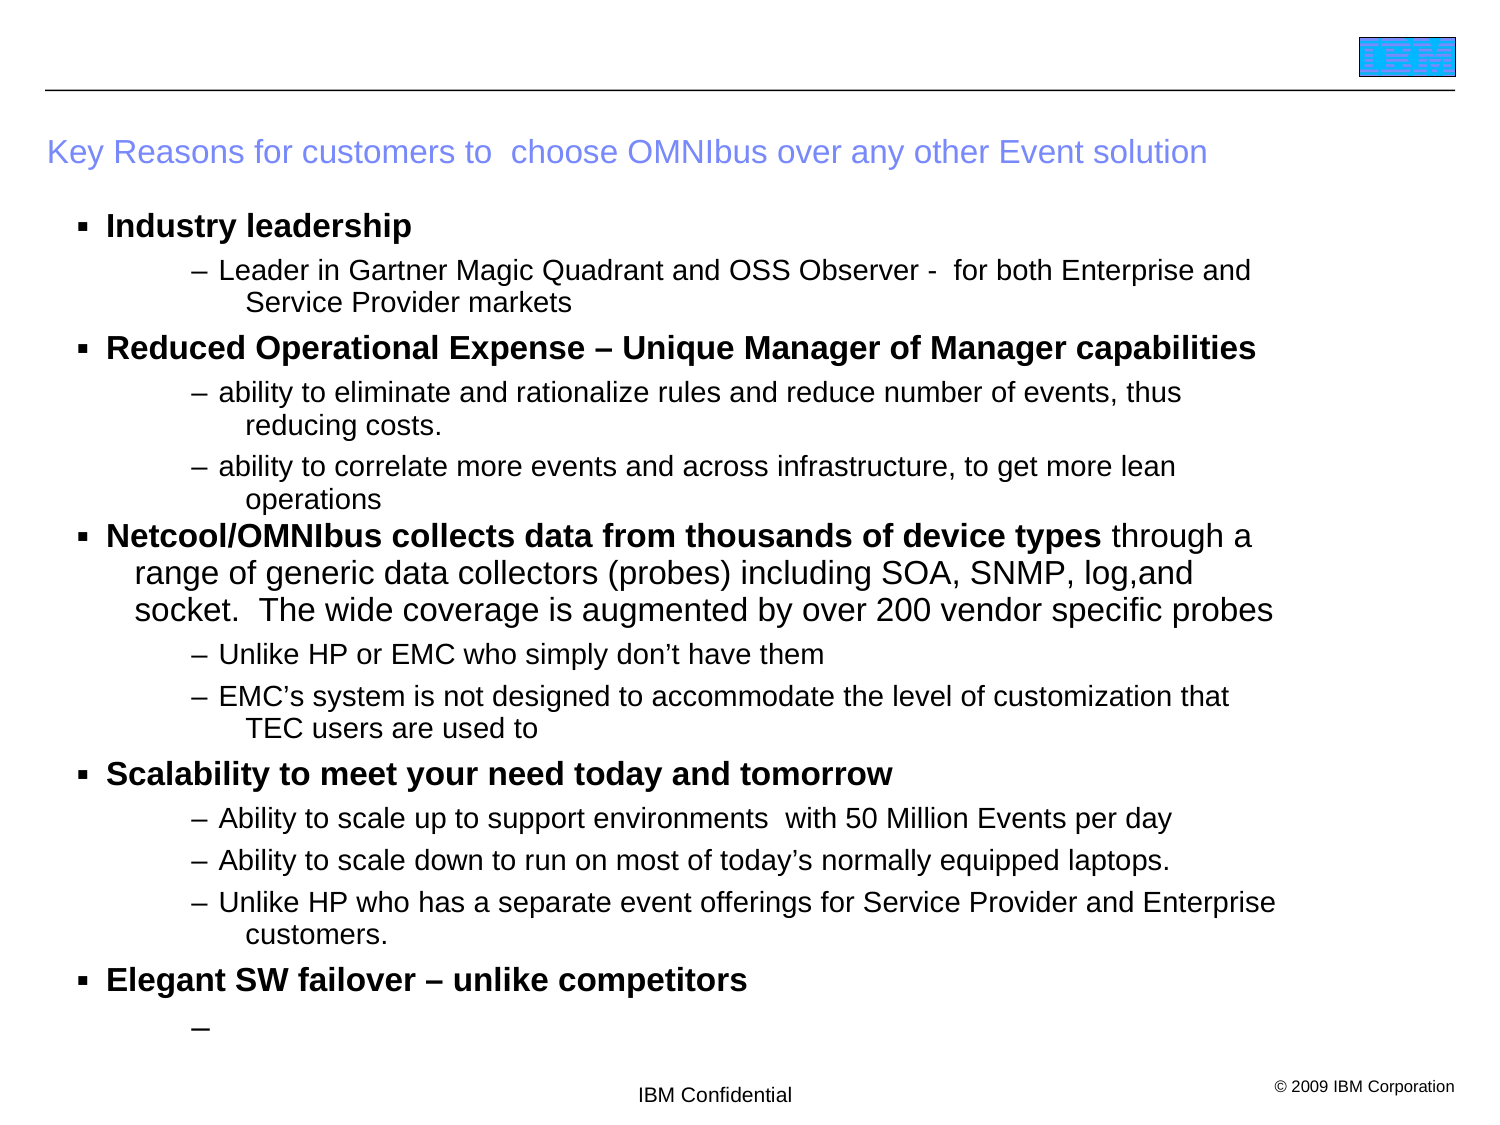

# Key Reasons for customers to choose OMNIbus over any other Event solution
Industry leadership
Leader in Gartner Magic Quadrant and OSS Observer - for both Enterprise and Service Provider markets
Reduced Operational Expense – Unique Manager of Manager capabilities
ability to eliminate and rationalize rules and reduce number of events, thus reducing costs.
ability to correlate more events and across infrastructure, to get more lean operations
Netcool/OMNIbus collects data from thousands of device types through a range of generic data collectors (probes) including SOA, SNMP, log,and socket. The wide coverage is augmented by over 200 vendor specific probes
Unlike HP or EMC who simply don’t have them
EMC’s system is not designed to accommodate the level of customization that TEC users are used to
Scalability to meet your need today and tomorrow
Ability to scale up to support environments with 50 Million Events per day
Ability to scale down to run on most of today’s normally equipped laptops.
Unlike HP who has a separate event offerings for Service Provider and Enterprise customers.
Elegant SW failover – unlike competitors